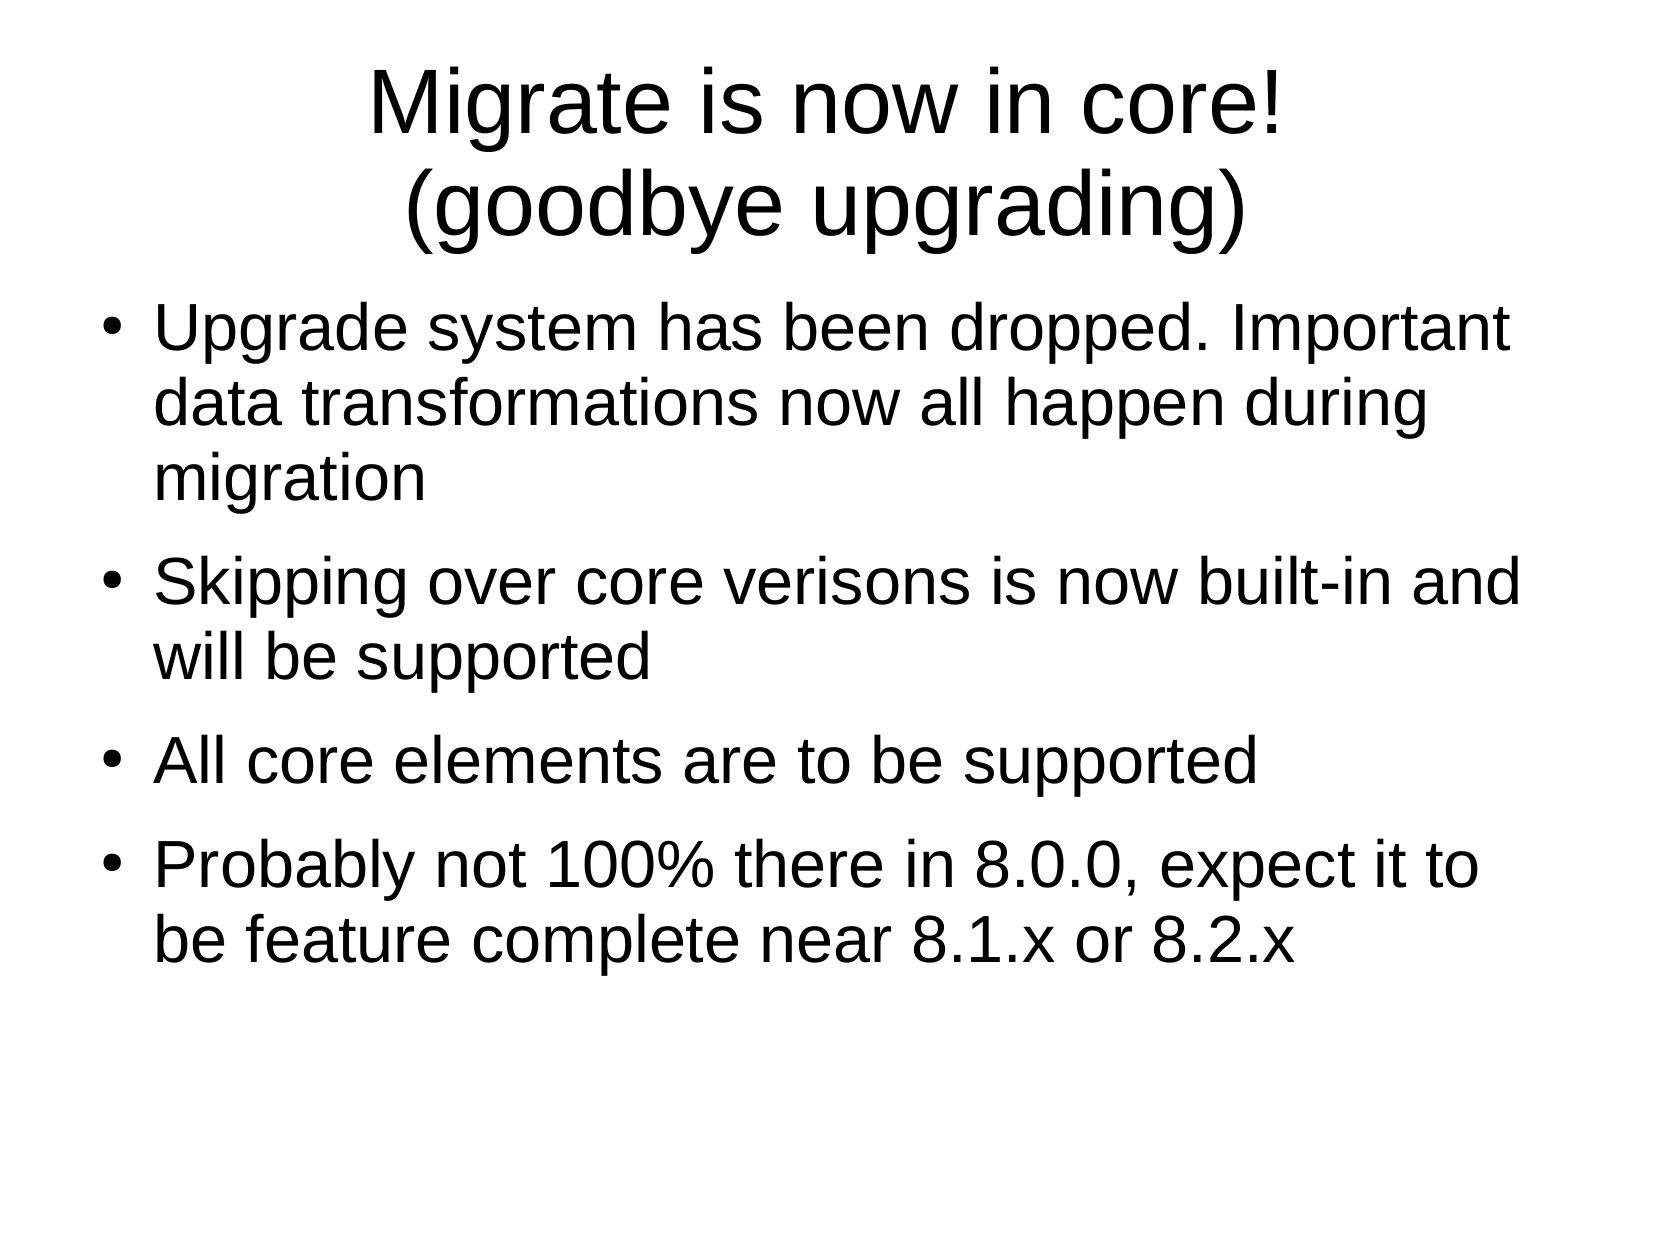

# Migrate is now in core! (goodbye upgrading)
Upgrade system has been dropped. Important data transformations now all happen during migration
Skipping over core verisons is now built-in and will be supported
All core elements are to be supported
Probably not 100% there in 8.0.0, expect it to be feature complete near 8.1.x or 8.2.x